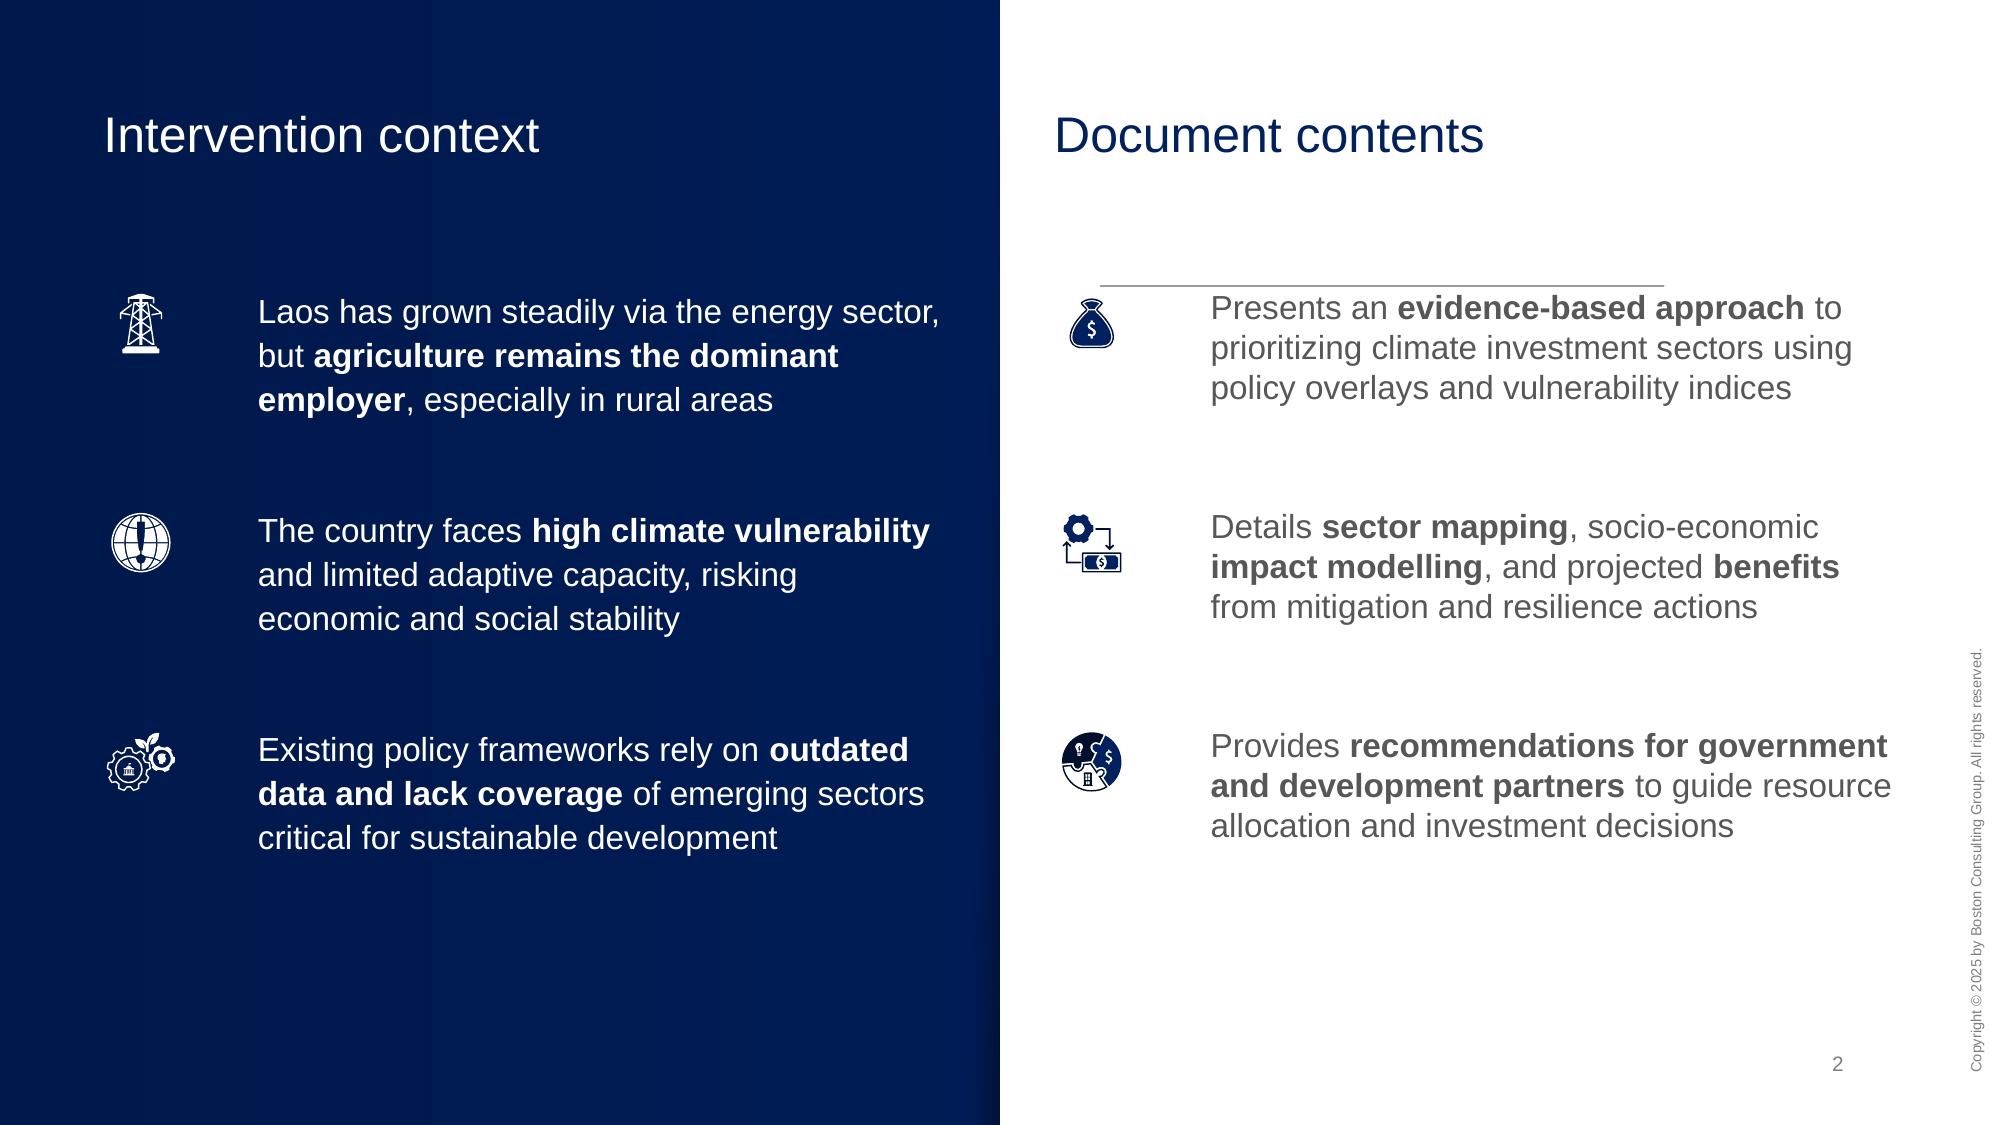

Intervention context
Document contents
Laos has grown steadily via the energy sector, but agriculture remains the dominant employer, especially in rural areas
Presents an evidence-based approach to prioritizing climate investment sectors using policy overlays and vulnerability indices
The country faces high climate vulnerability and limited adaptive capacity, risking economic and social stability
Details sector mapping, socio-economic impact modelling, and projected benefits from mitigation and resilience actions
Existing policy frameworks rely on outdated data and lack coverage of emerging sectors critical for sustainable development
Provides recommendations for government and development partners to guide resource allocation and investment decisions